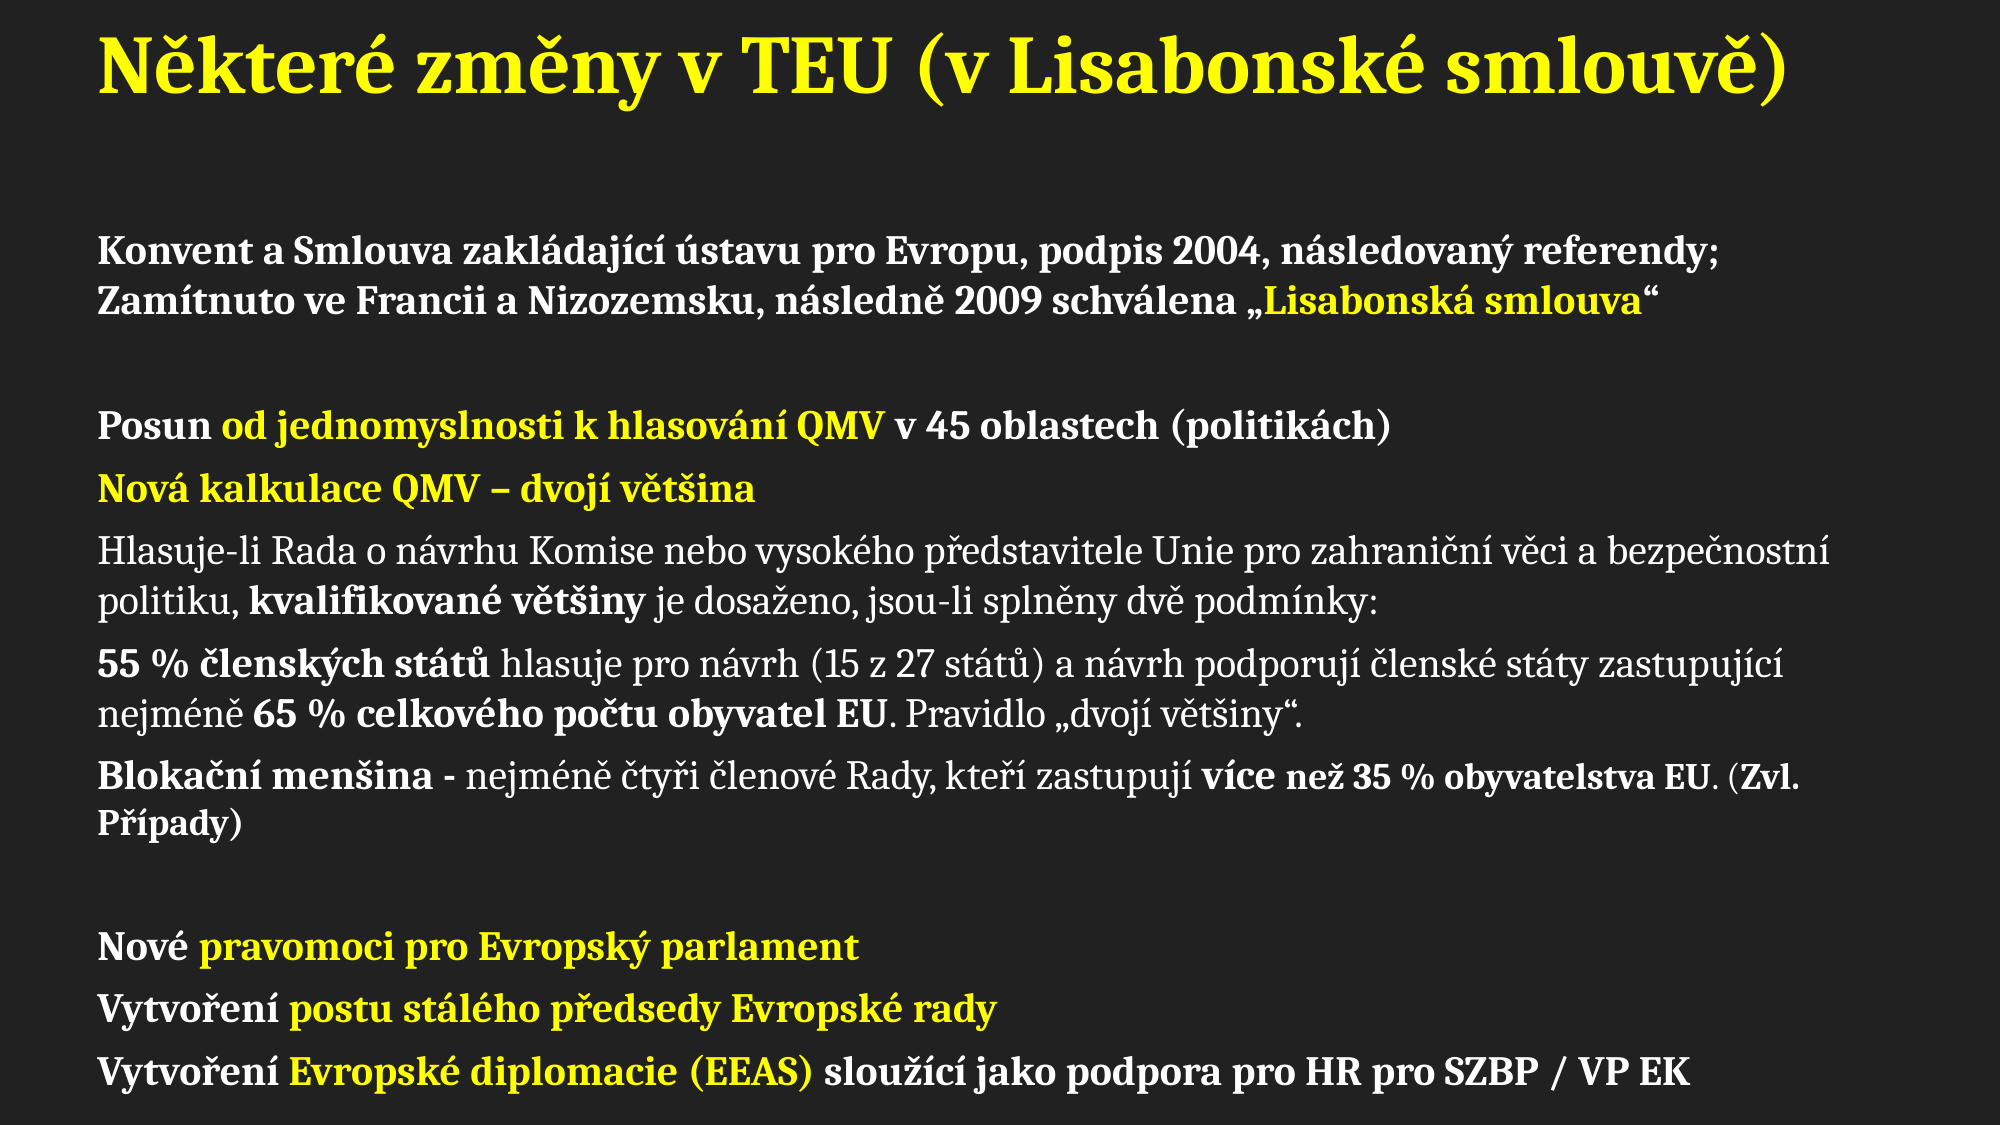

Některé změny v TEU (v Lisabonské smlouvě)
Konvent a Smlouva zakládající ústavu pro Evropu, podpis 2004, následovaný referendy; Zamítnuto ve Francii a Nizozemsku, následně 2009 schválena „Lisabonská smlouva“
Posun od jednomyslnosti k hlasování QMV v 45 oblastech (politikách)
Nová kalkulace QMV – dvojí většina
Hlasuje-li Rada o návrhu Komise nebo vysokého představitele Unie pro zahraniční věci a bezpečnostní politiku, kvalifikované většiny je dosaženo, jsou-li splněny dvě podmínky:
55 % členských států hlasuje pro návrh (15 z 27 států) a návrh podporují členské státy zastupující nejméně 65 % celkového počtu obyvatel EU. Pravidlo „dvojí většiny“.
Blokační menšina - nejméně čtyři členové Rady, kteří zastupují více než 35 % obyvatelstva EU. (Zvl. Případy)
Nové pravomoci pro Evropský parlament
Vytvoření postu stálého předsedy Evropské rady
Vytvoření Evropské diplomacie (EEAS) sloužící jako podpora pro HR pro SZBP / VP EK